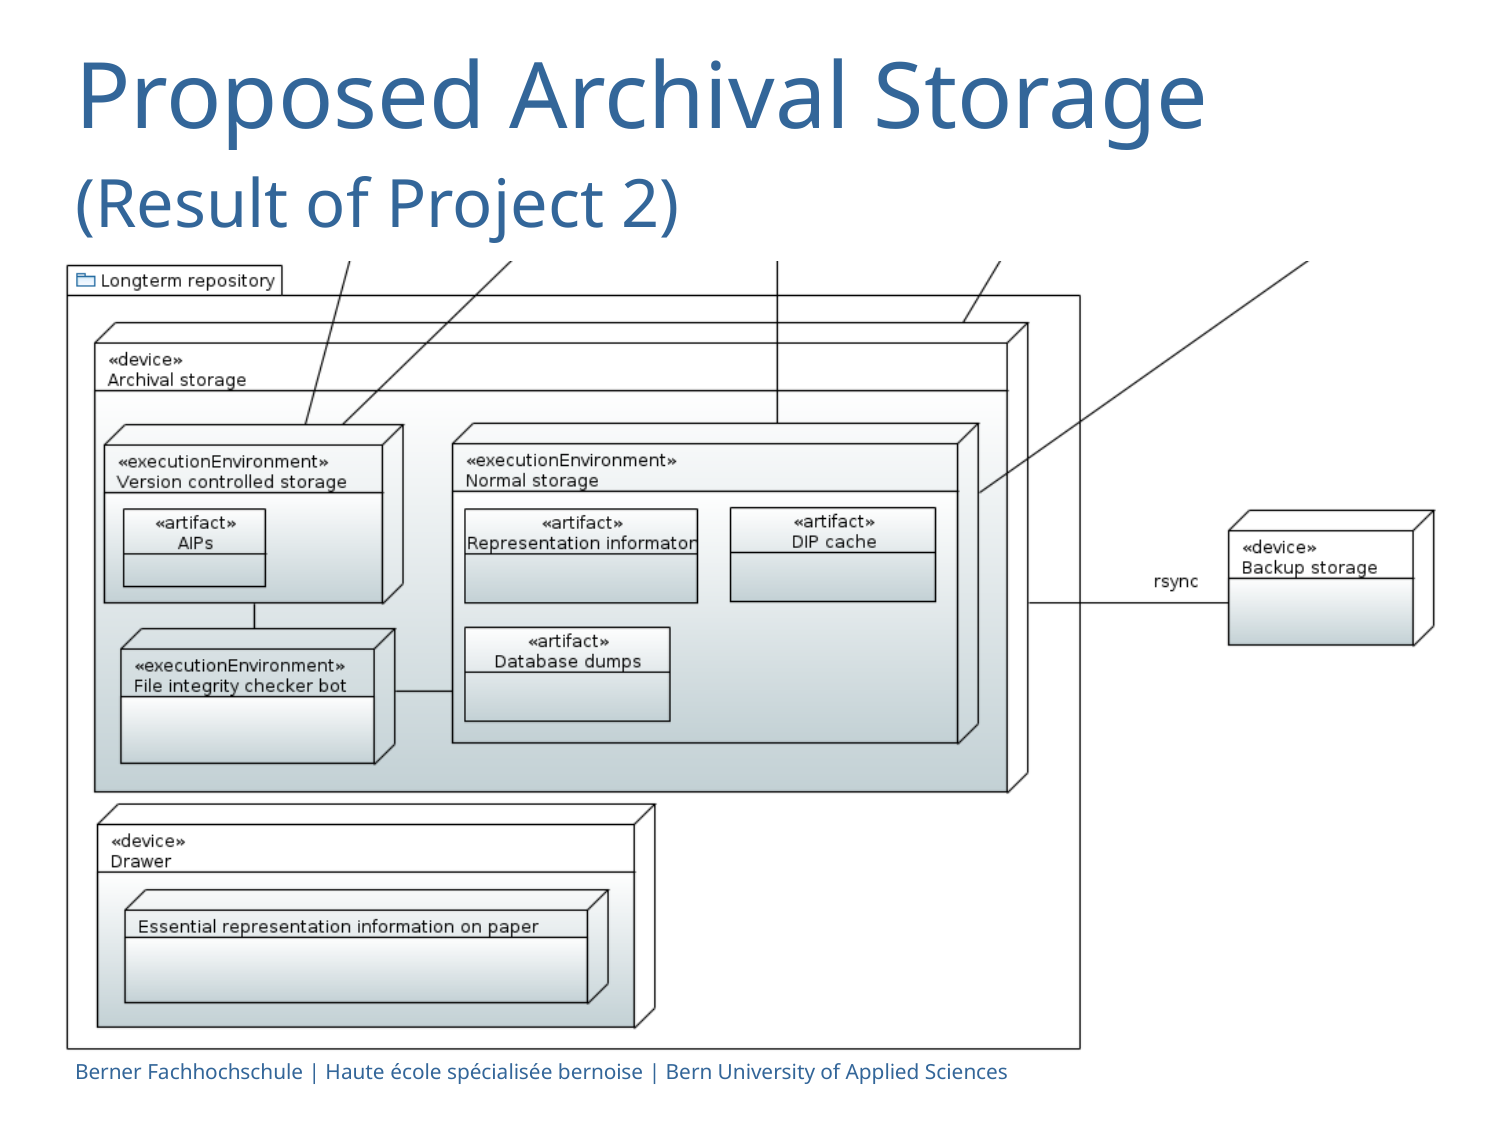

# Proposed Archival Storage (Result of Project 2)